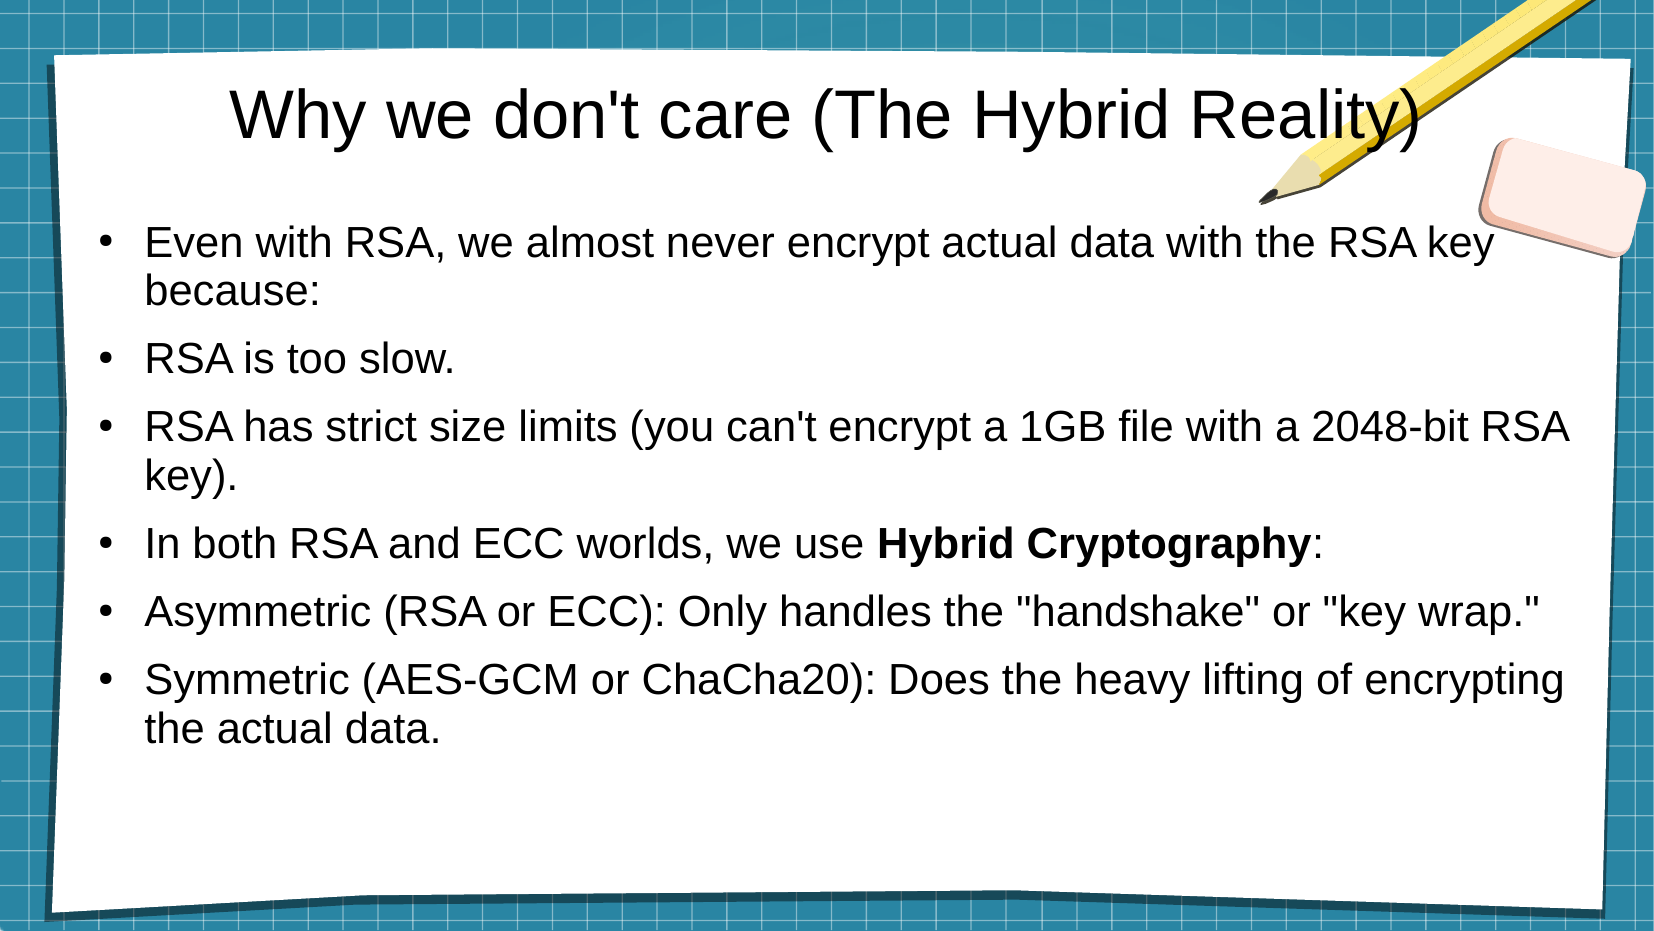

# Why we don't care (The Hybrid Reality)
Even with RSA, we almost never encrypt actual data with the RSA key because:
RSA is too slow.
RSA has strict size limits (you can't encrypt a 1GB file with a 2048-bit RSA key).
In both RSA and ECC worlds, we use Hybrid Cryptography:
Asymmetric (RSA or ECC): Only handles the "handshake" or "key wrap."
Symmetric (AES-GCM or ChaCha20): Does the heavy lifting of encrypting the actual data.